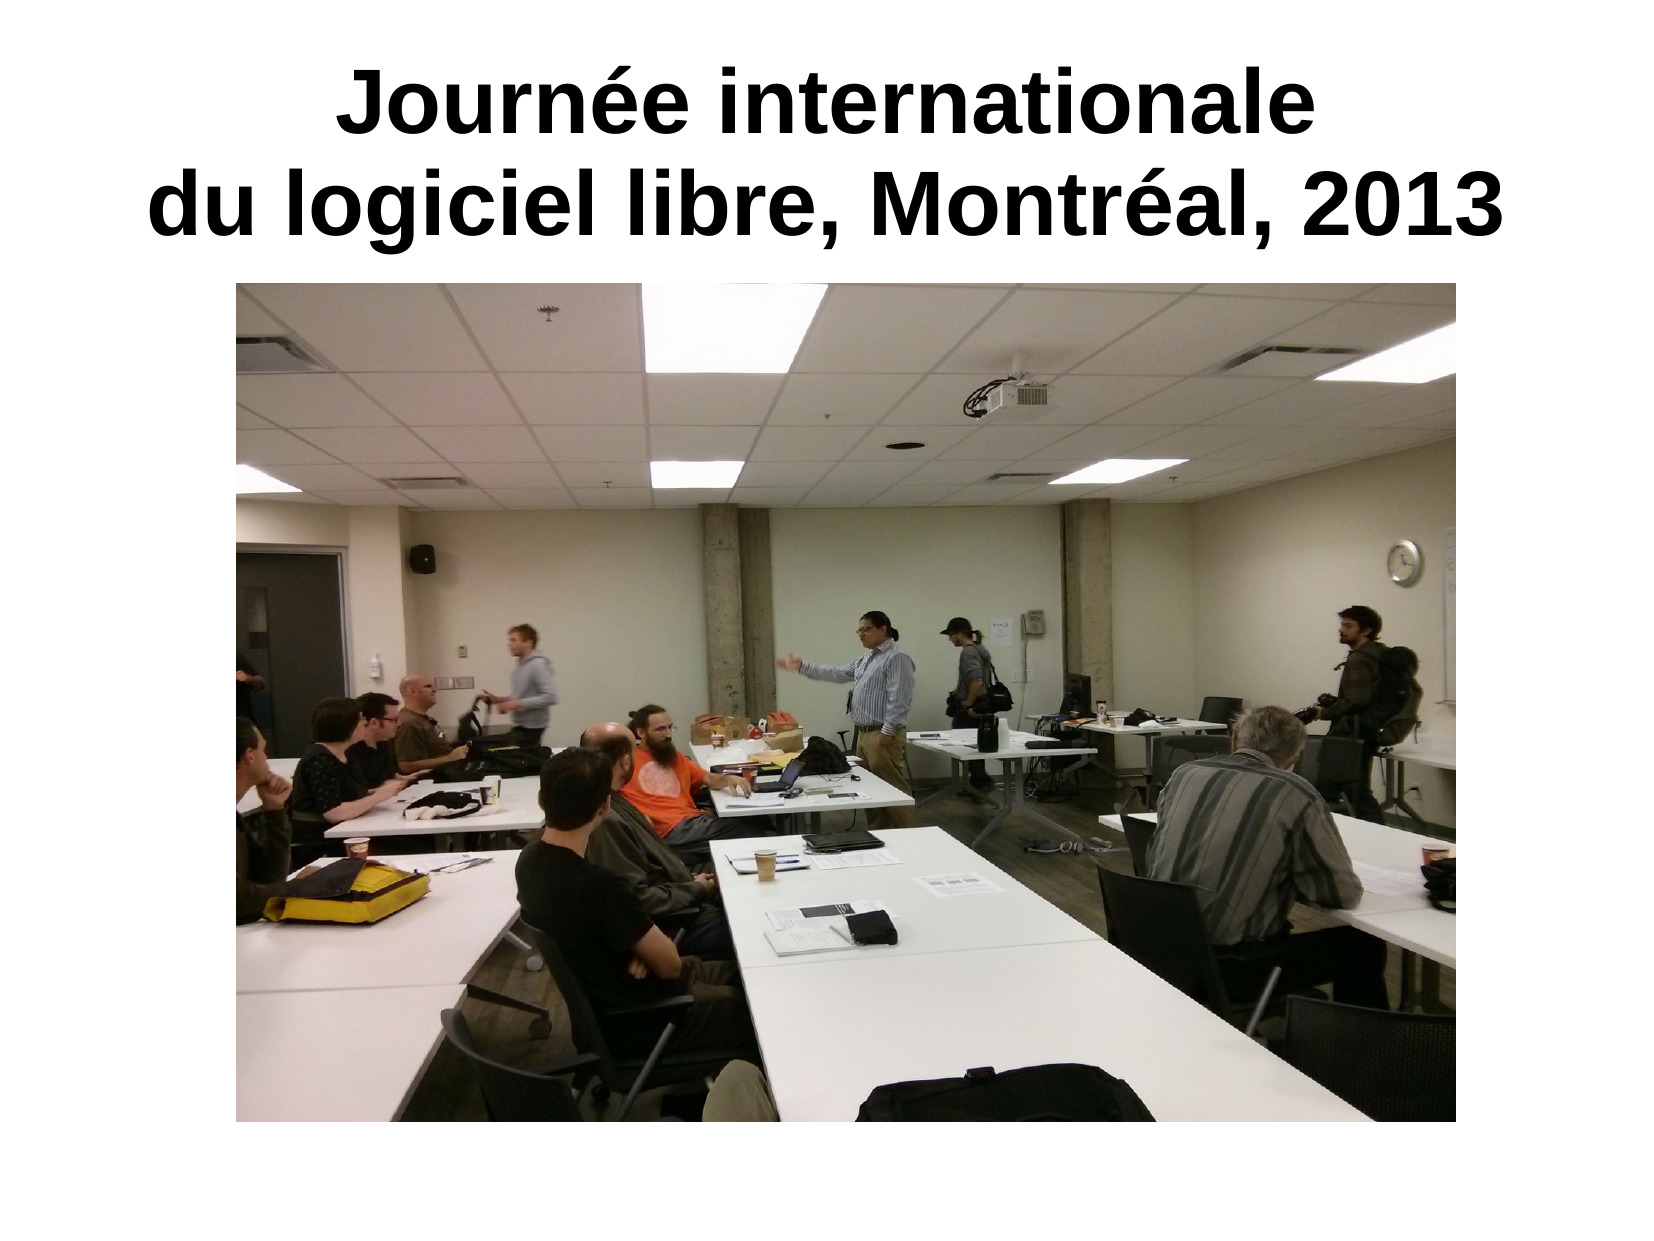

# Journée internationale du logiciel libre, Montréal, 2013